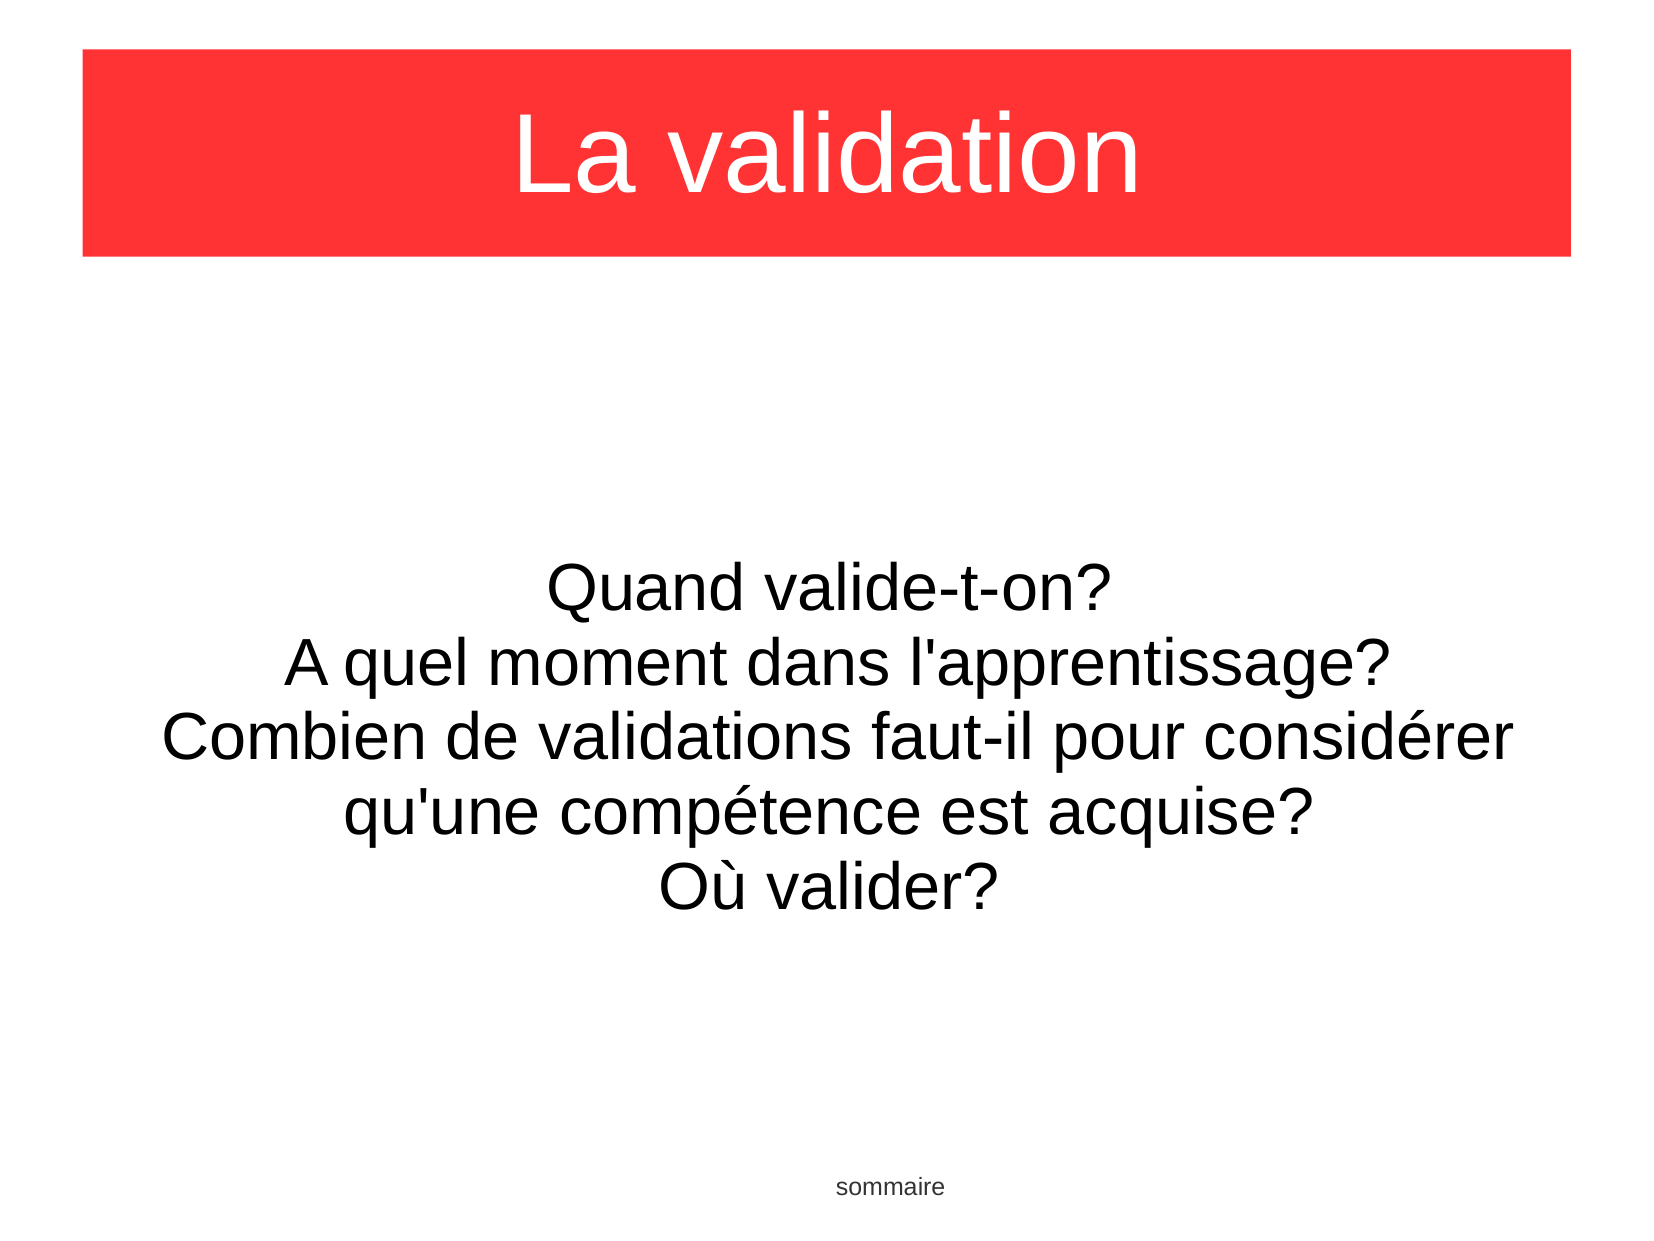

La validation
# Quand valide-t-on?
A quel moment dans l'apprentissage?
Combien de validations faut-il pour considérer qu'une compétence est acquise?
Où valider?
sommaire